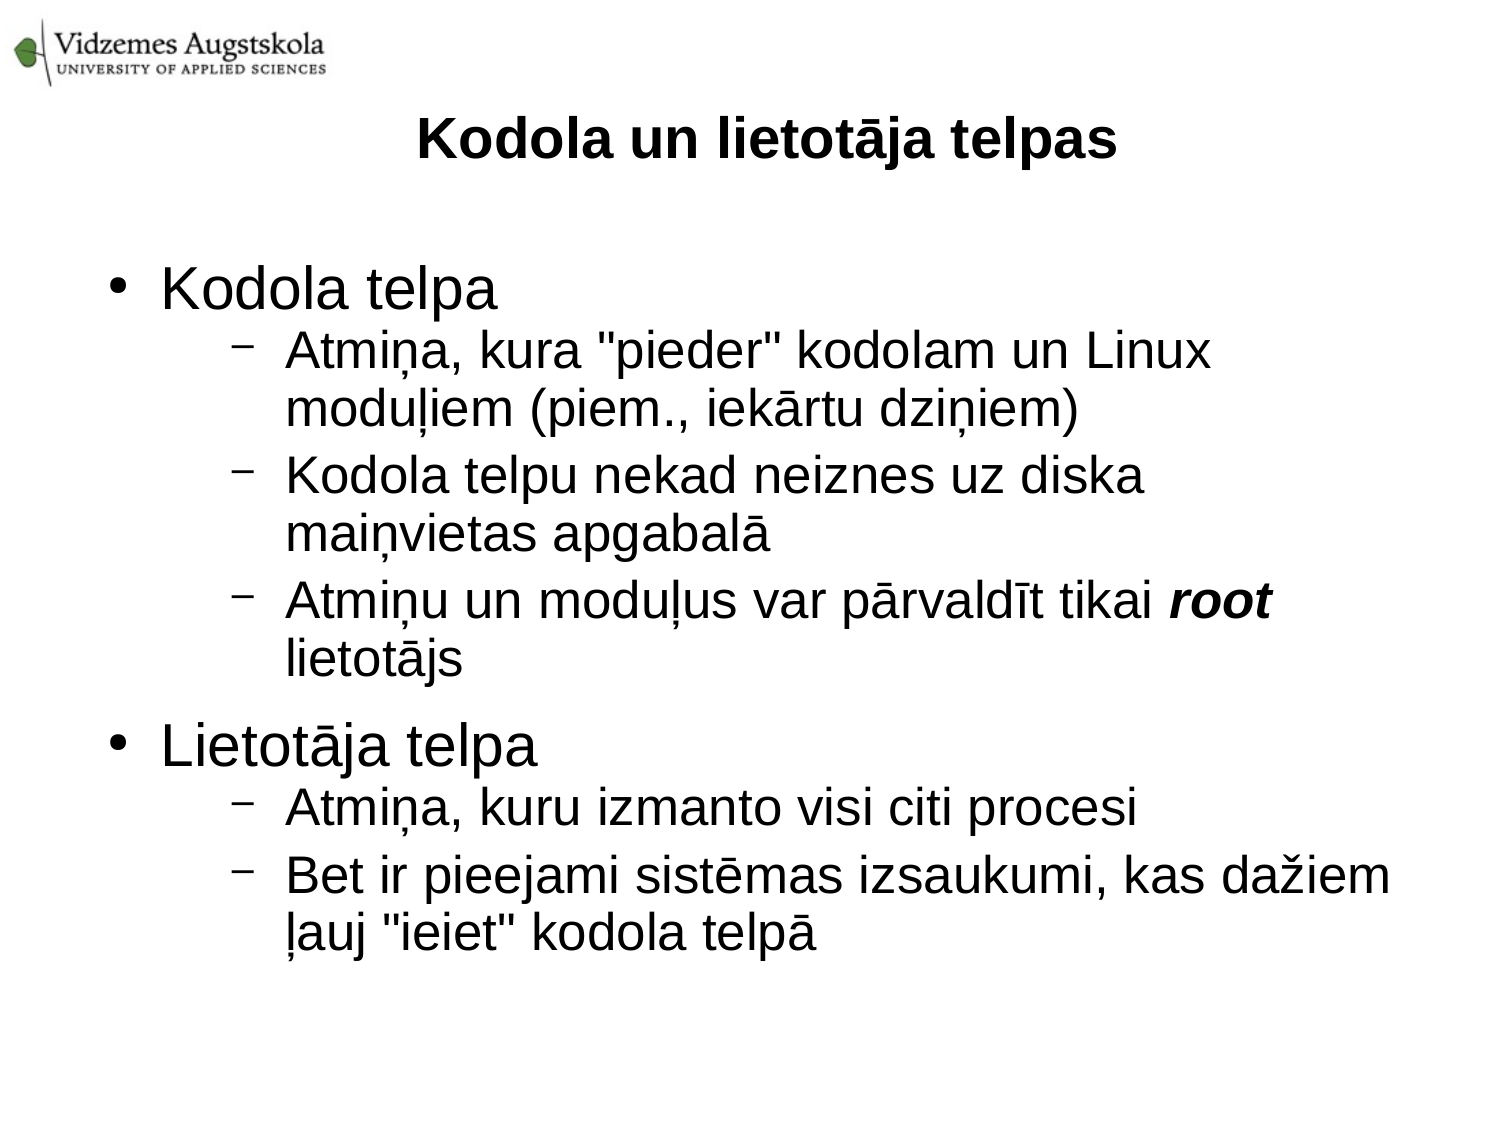

# Kodola un lietotāja telpas
Kodola telpa
Atmiņa, kura "pieder" kodolam un Linux moduļiem (piem., iekārtu dziņiem)
Kodola telpu nekad neiznes uz diska maiņvietas apgabalā
Atmiņu un moduļus var pārvaldīt tikai root lietotājs
Lietotāja telpa
Atmiņa, kuru izmanto visi citi procesi
Bet ir pieejami sistēmas izsaukumi, kas dažiem ļauj "ieiet" kodola telpā